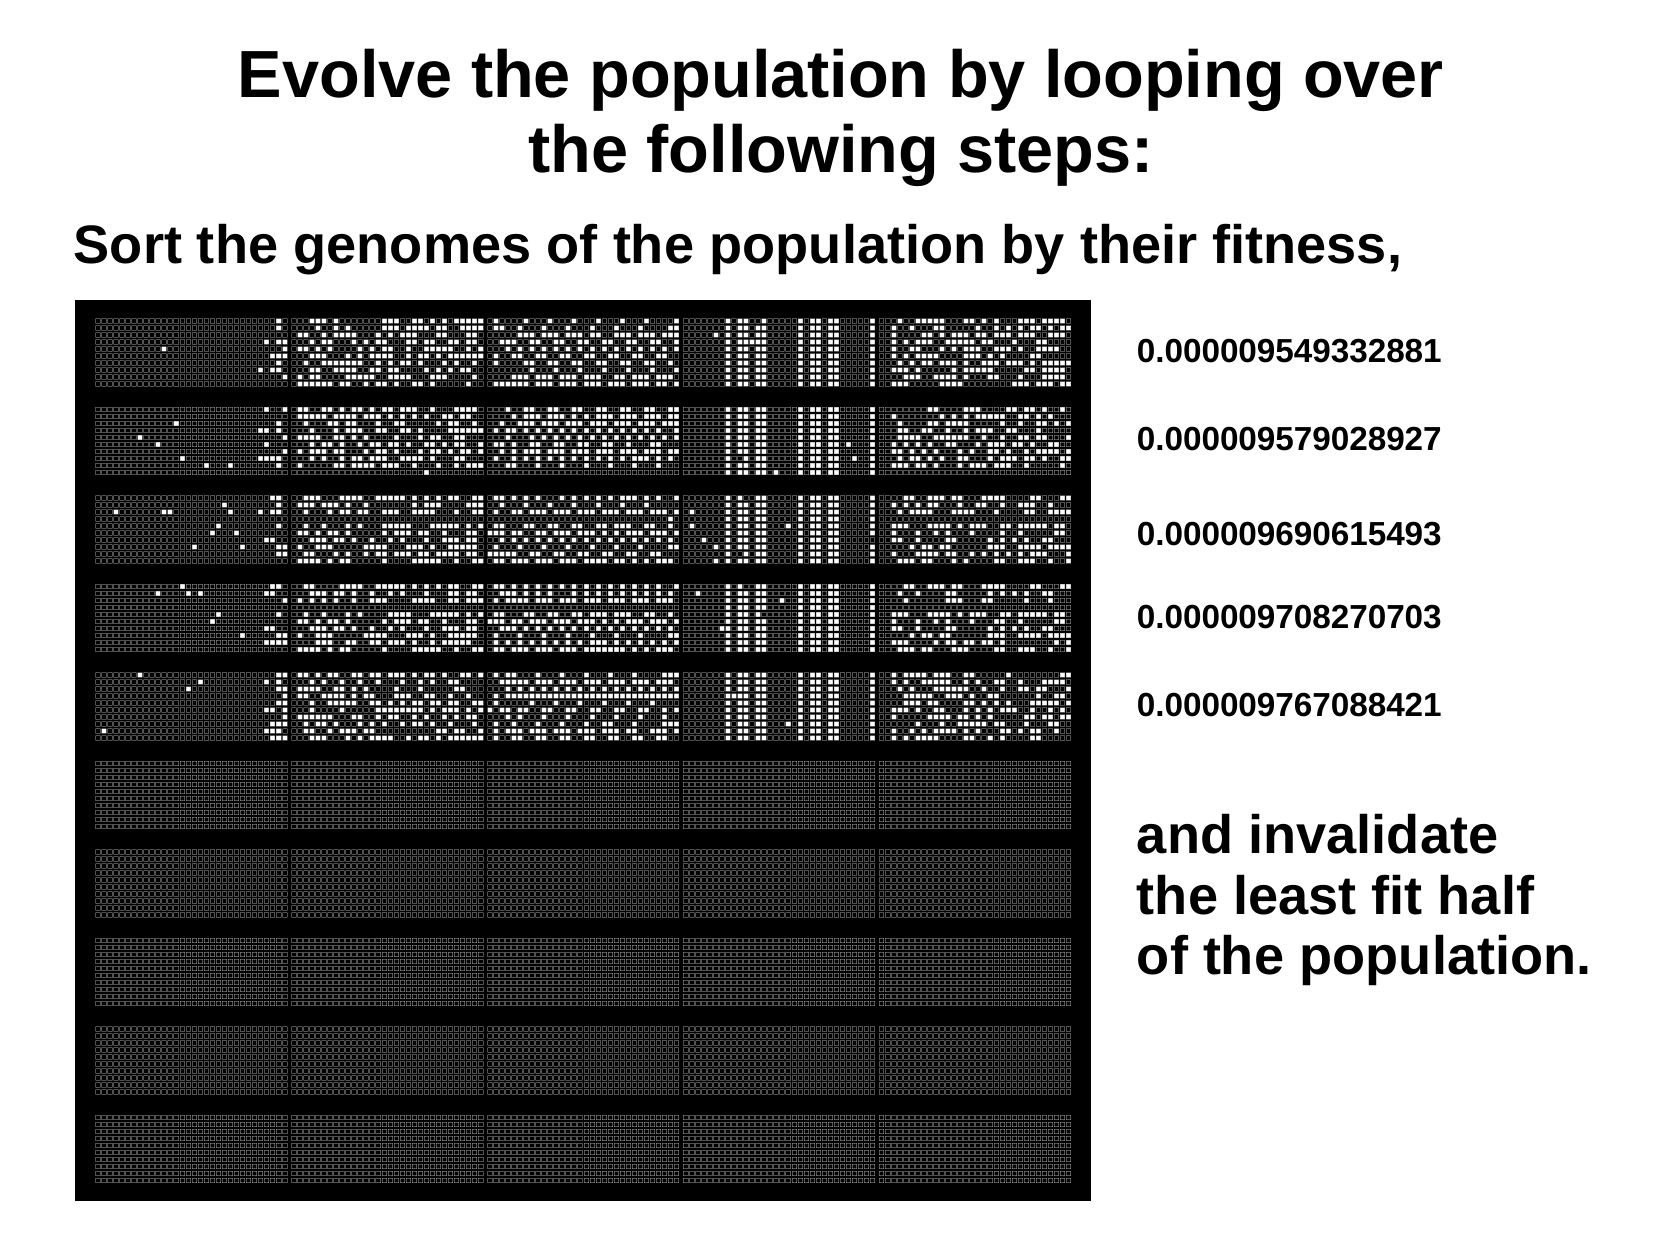

Evolve the population by looping over
the following steps:
Sort the genomes of the population by their fitness,
0.000009549332881
0.000009579028927
0.000009690615493
0.000009708270703
0.000009767088421
and invalidate
the least fit half
of the population.